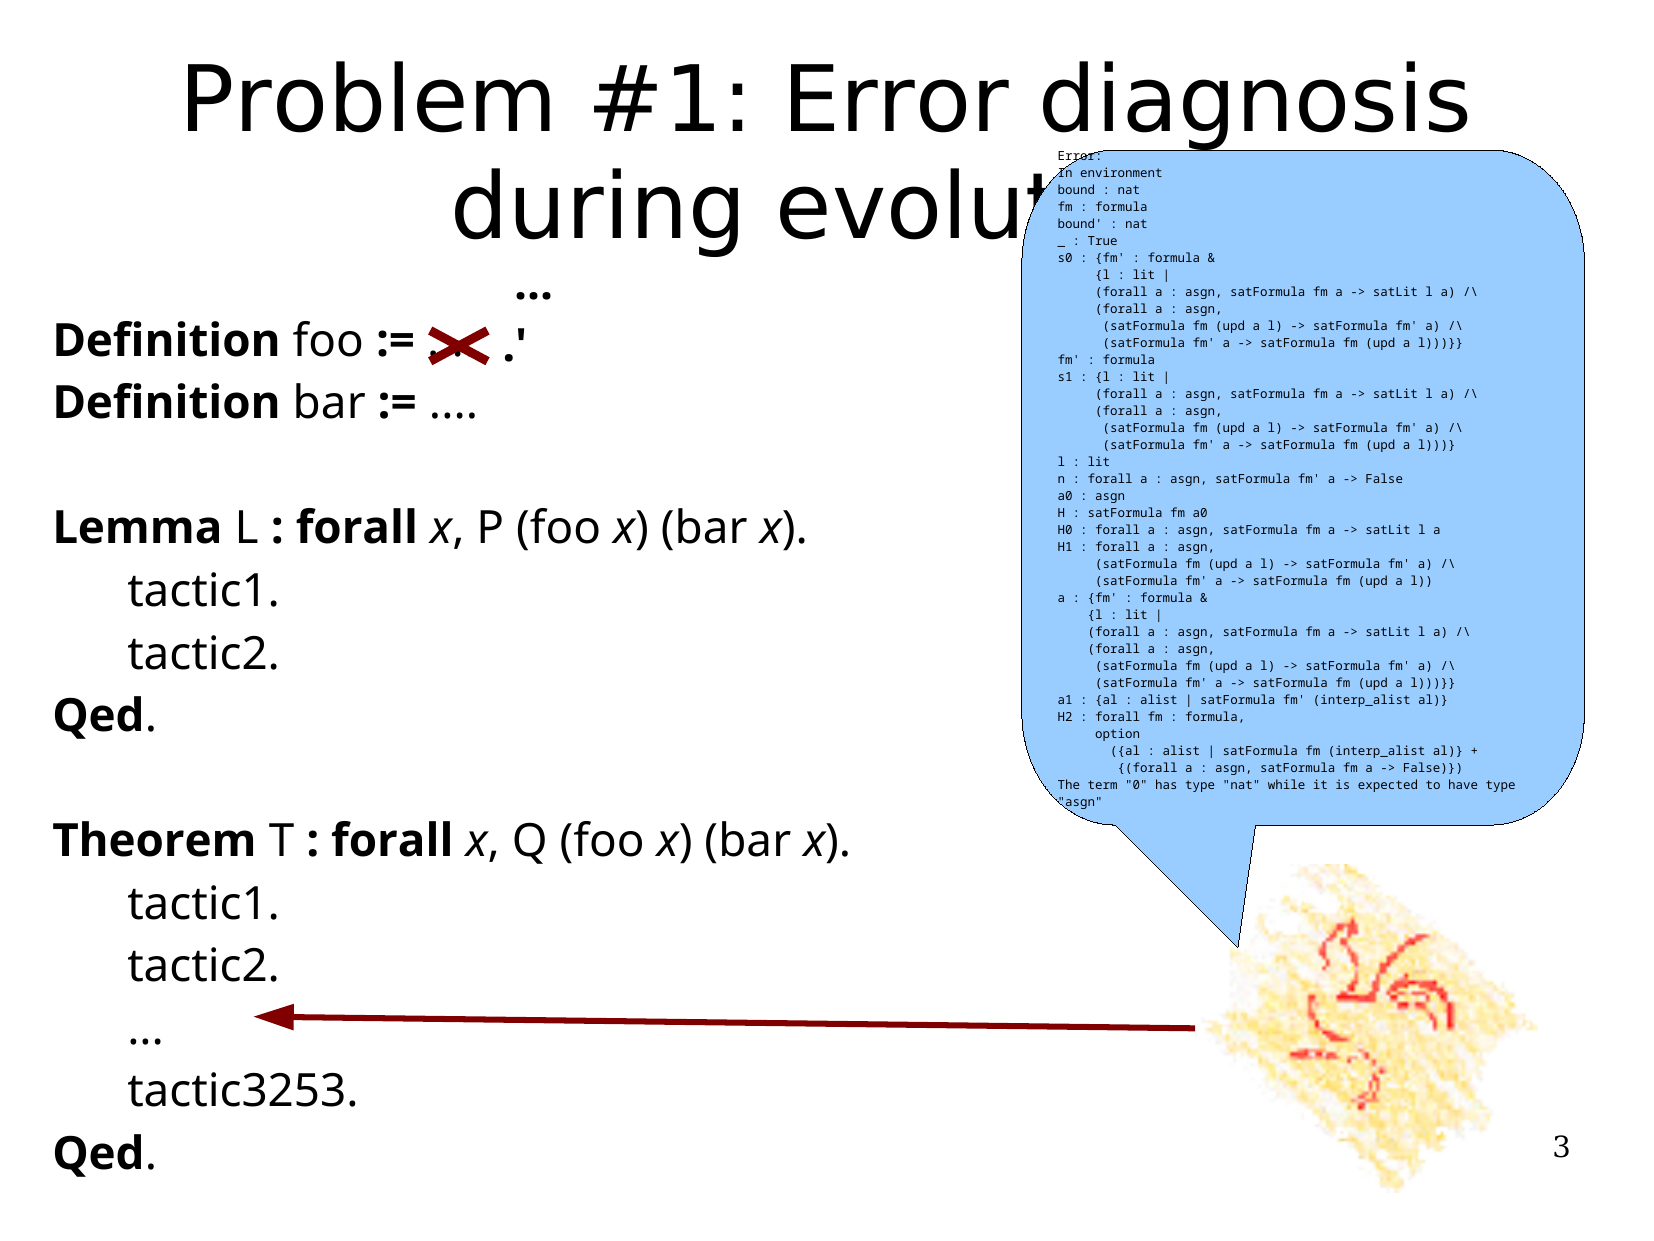

# Problem #1: Error diagnosis during evolution
Error:
In environment
bound : nat
fm : formula
bound' : nat
_ : True
s0 : {fm' : formula &
 {l : lit |
 (forall a : asgn, satFormula fm a -> satLit l a) /\
 (forall a : asgn,
 (satFormula fm (upd a l) -> satFormula fm' a) /\
 (satFormula fm' a -> satFormula fm (upd a l)))}}
fm' : formula
s1 : {l : lit |
 (forall a : asgn, satFormula fm a -> satLit l a) /\
 (forall a : asgn,
 (satFormula fm (upd a l) -> satFormula fm' a) /\
 (satFormula fm' a -> satFormula fm (upd a l)))}
l : lit
n : forall a : asgn, satFormula fm' a -> False
a0 : asgn
H : satFormula fm a0
H0 : forall a : asgn, satFormula fm a -> satLit l a
H1 : forall a : asgn,
 (satFormula fm (upd a l) -> satFormula fm' a) /\
 (satFormula fm' a -> satFormula fm (upd a l))
a : {fm' : formula &
 {l : lit |
 (forall a : asgn, satFormula fm a -> satLit l a) /\
 (forall a : asgn,
 (satFormula fm (upd a l) -> satFormula fm' a) /\
 (satFormula fm' a -> satFormula fm (upd a l)))}}
a1 : {al : alist | satFormula fm' (interp_alist al)}
H2 : forall fm : formula,
 option
 ({al : alist | satFormula fm (interp_alist al)} +
 {(forall a : asgn, satFormula fm a -> False)})
The term "0" has type "nat" while it is expected to have type
"asgn"
 ....'
Definition foo := ....
Definition bar := ....
Lemma L : forall x, P (foo x) (bar x).
	tactic1.
	tactic2.
Qed.
Theorem T : forall x, Q (foo x) (bar x).
	tactic1.
	tactic2.
	...
	tactic3253.
Qed.
3